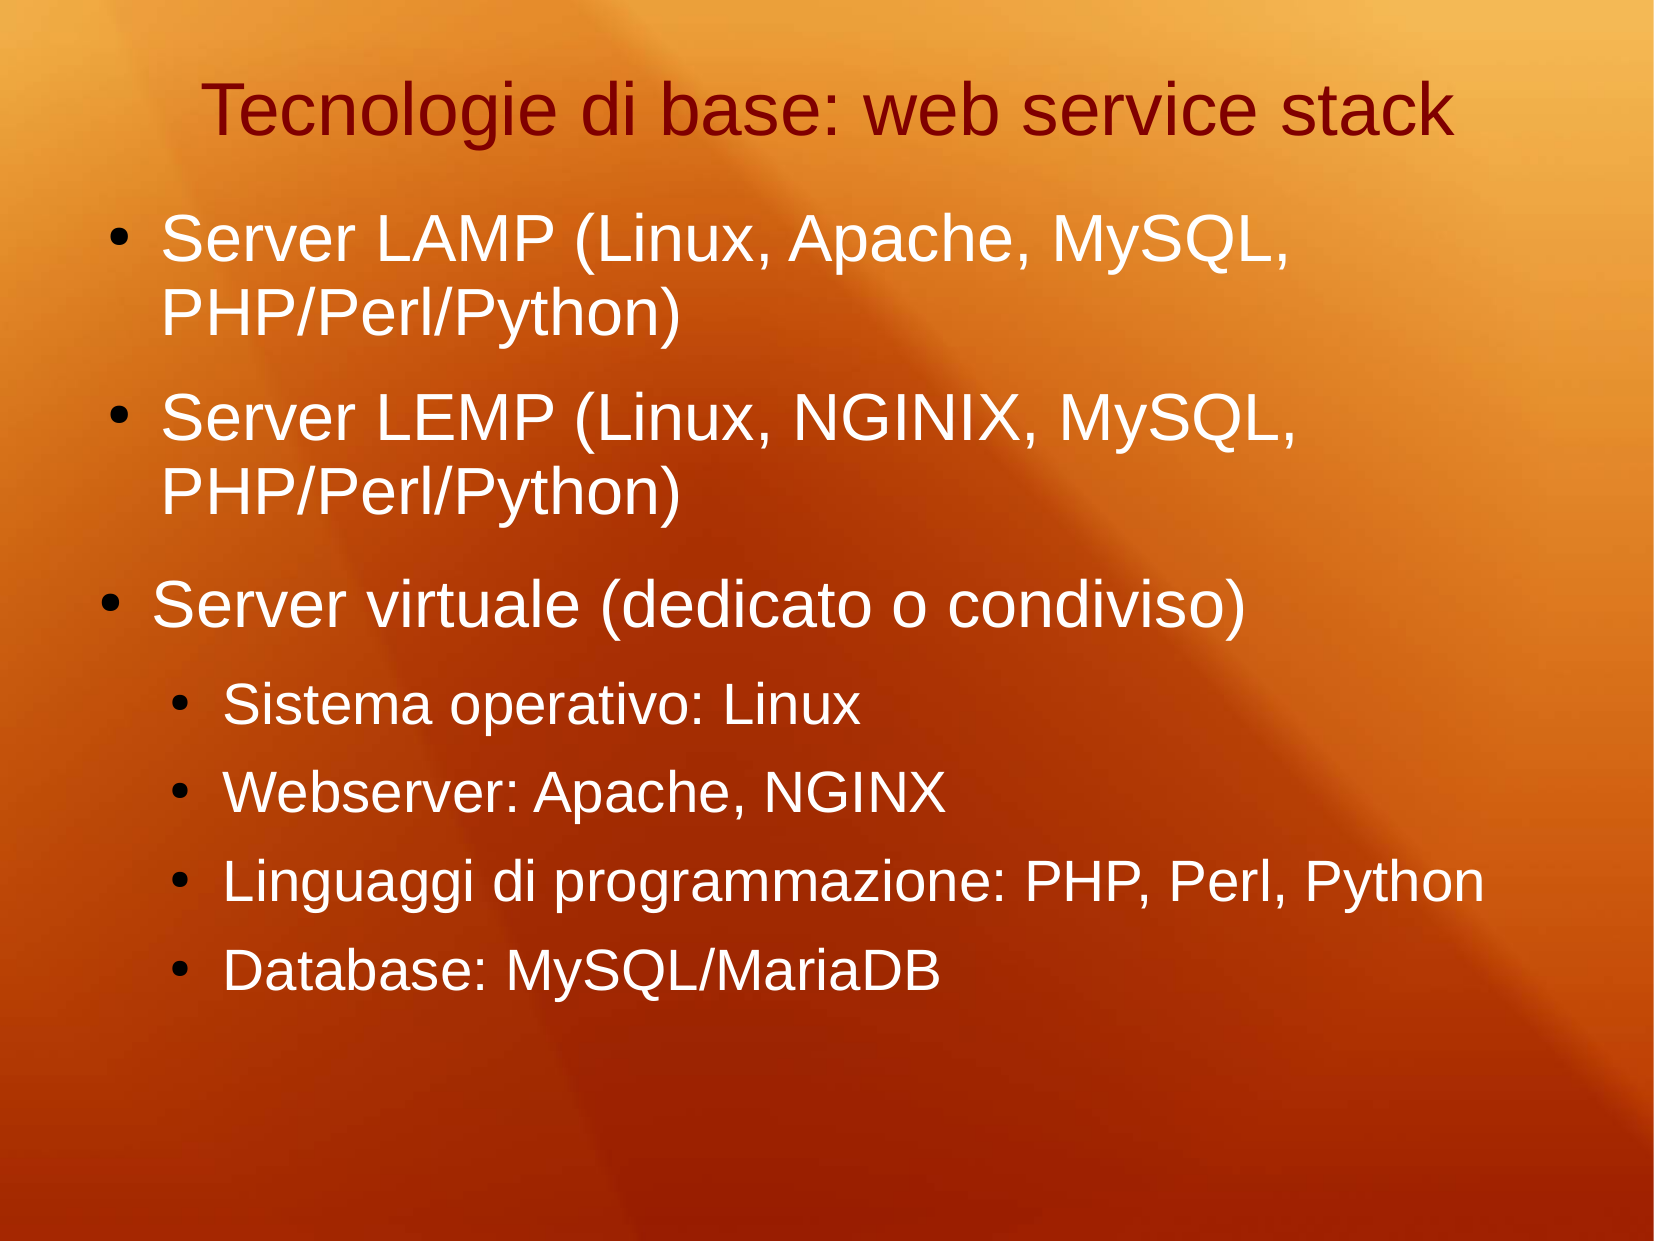

# Tecnologie di base: web service stack
Server LAMP (Linux, Apache, MySQL, PHP/Perl/Python)
Server LEMP (Linux, NGINIX, MySQL, PHP/Perl/Python)
Server virtuale (dedicato o condiviso)
Sistema operativo: Linux
Webserver: Apache, NGINX
Linguaggi di programmazione: PHP, Perl, Python
Database: MySQL/MariaDB